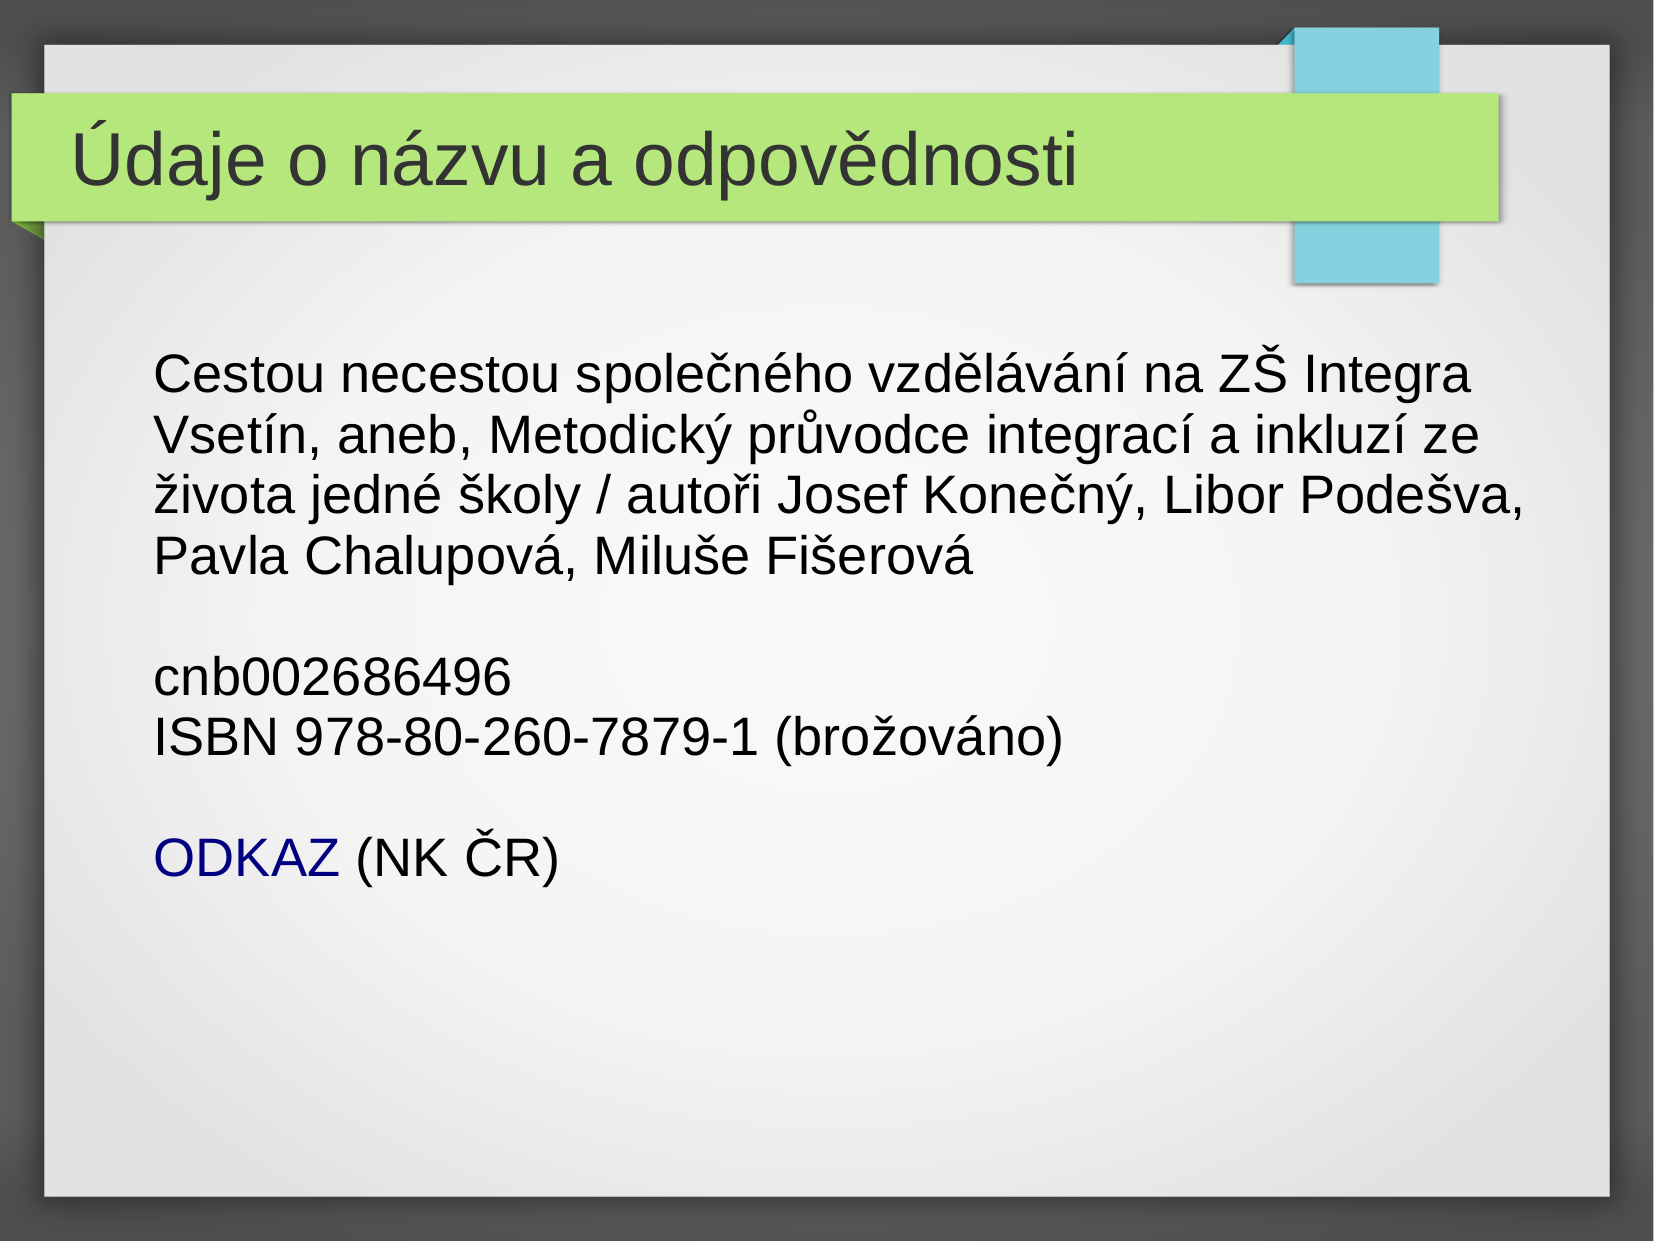

# Údaje o názvu a odpovědnosti
Cestou necestou společného vzdělávání na ZŠ Integra Vsetín, aneb, Metodický průvodce integrací a inkluzí ze života jedné školy / autoři Josef Konečný, Libor Podešva, Pavla Chalupová, Miluše Fišerová
cnb002686496
ISBN 978-80-260-7879-1 (brožováno)
ODKAZ (NK ČR)